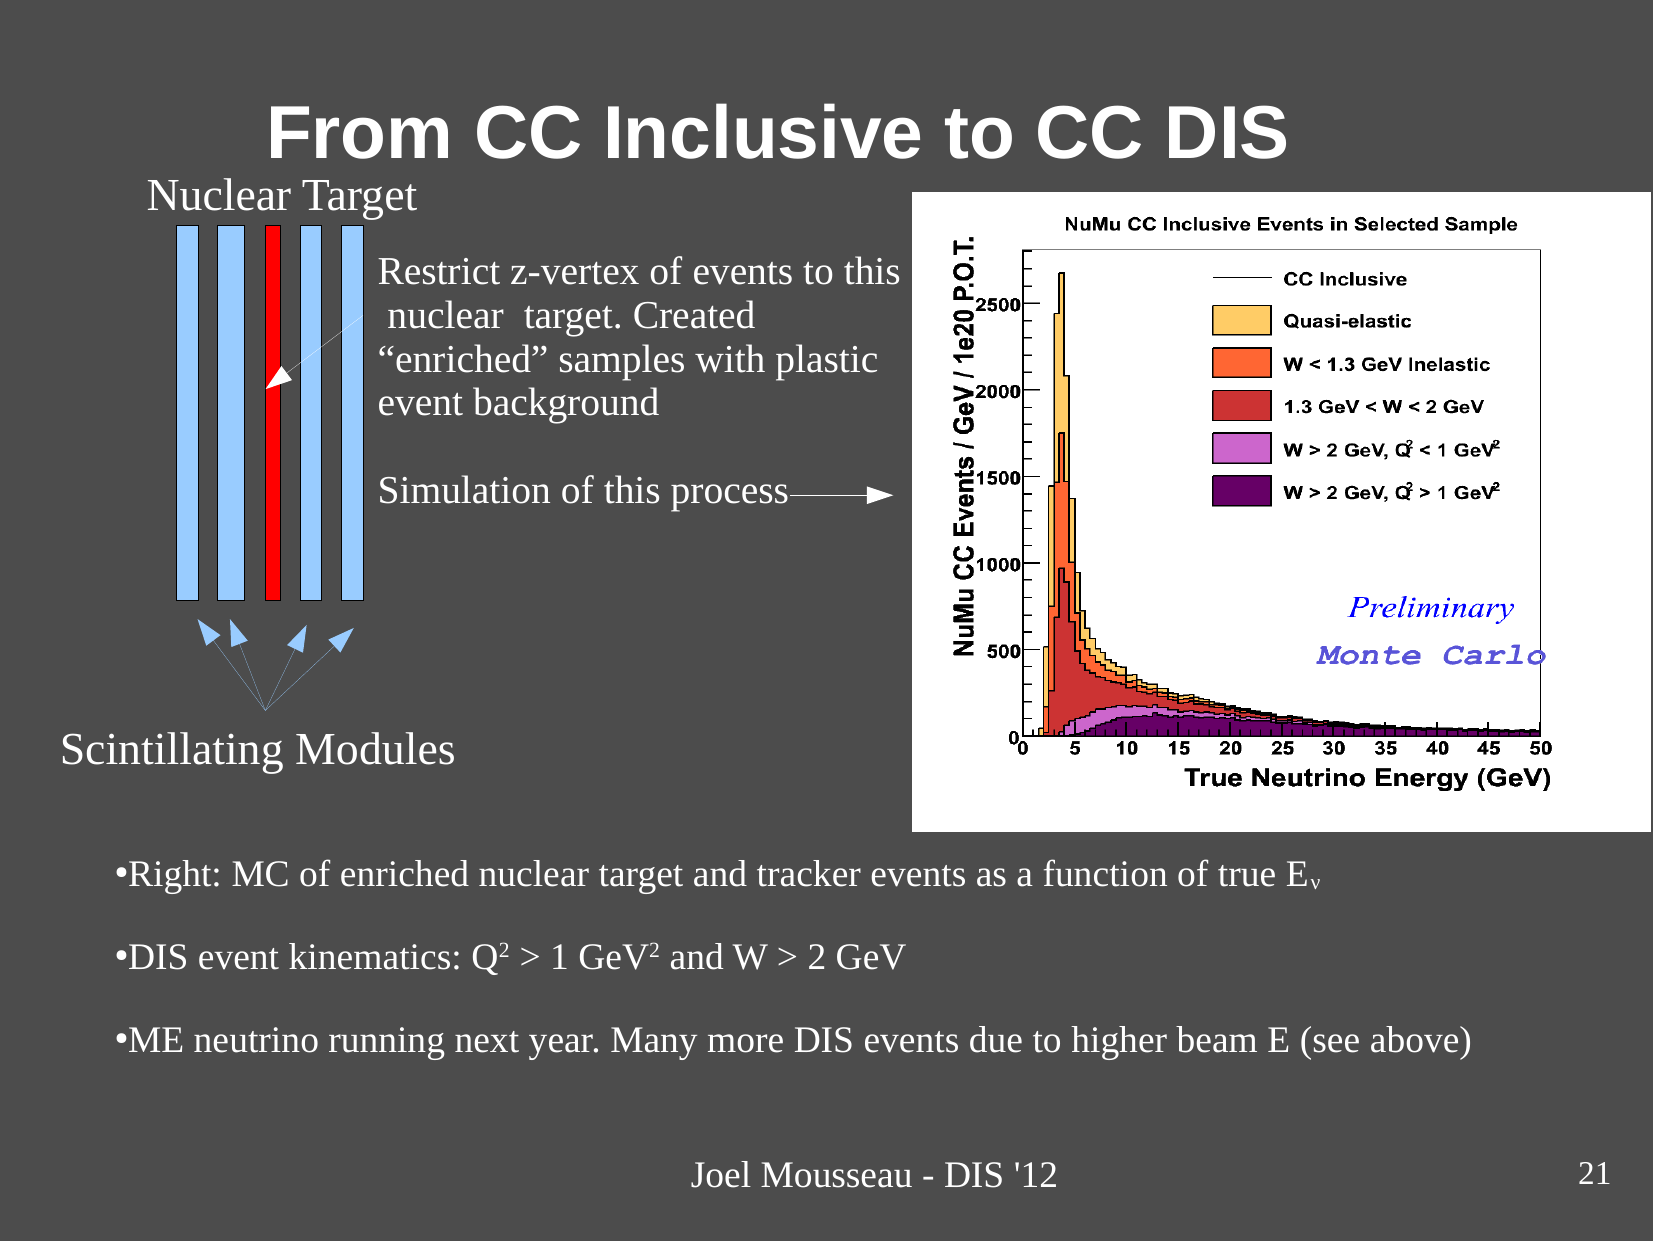

# From CC Inclusive to CC DIS
Nuclear Target
Restrict z-vertex of events to this nuclear target. Created “enriched” samples with plastic event background
Simulation of this process
11.7x1020 POT LE
Scintillating Modules
Right: MC of enriched nuclear target and tracker events as a function of true Eν
DIS event kinematics: Q2 > 1 GeV2 and W > 2 GeV
ME neutrino running next year. Many more DIS events due to higher beam E (see above)
Joel Mousseau - DIS '12
21